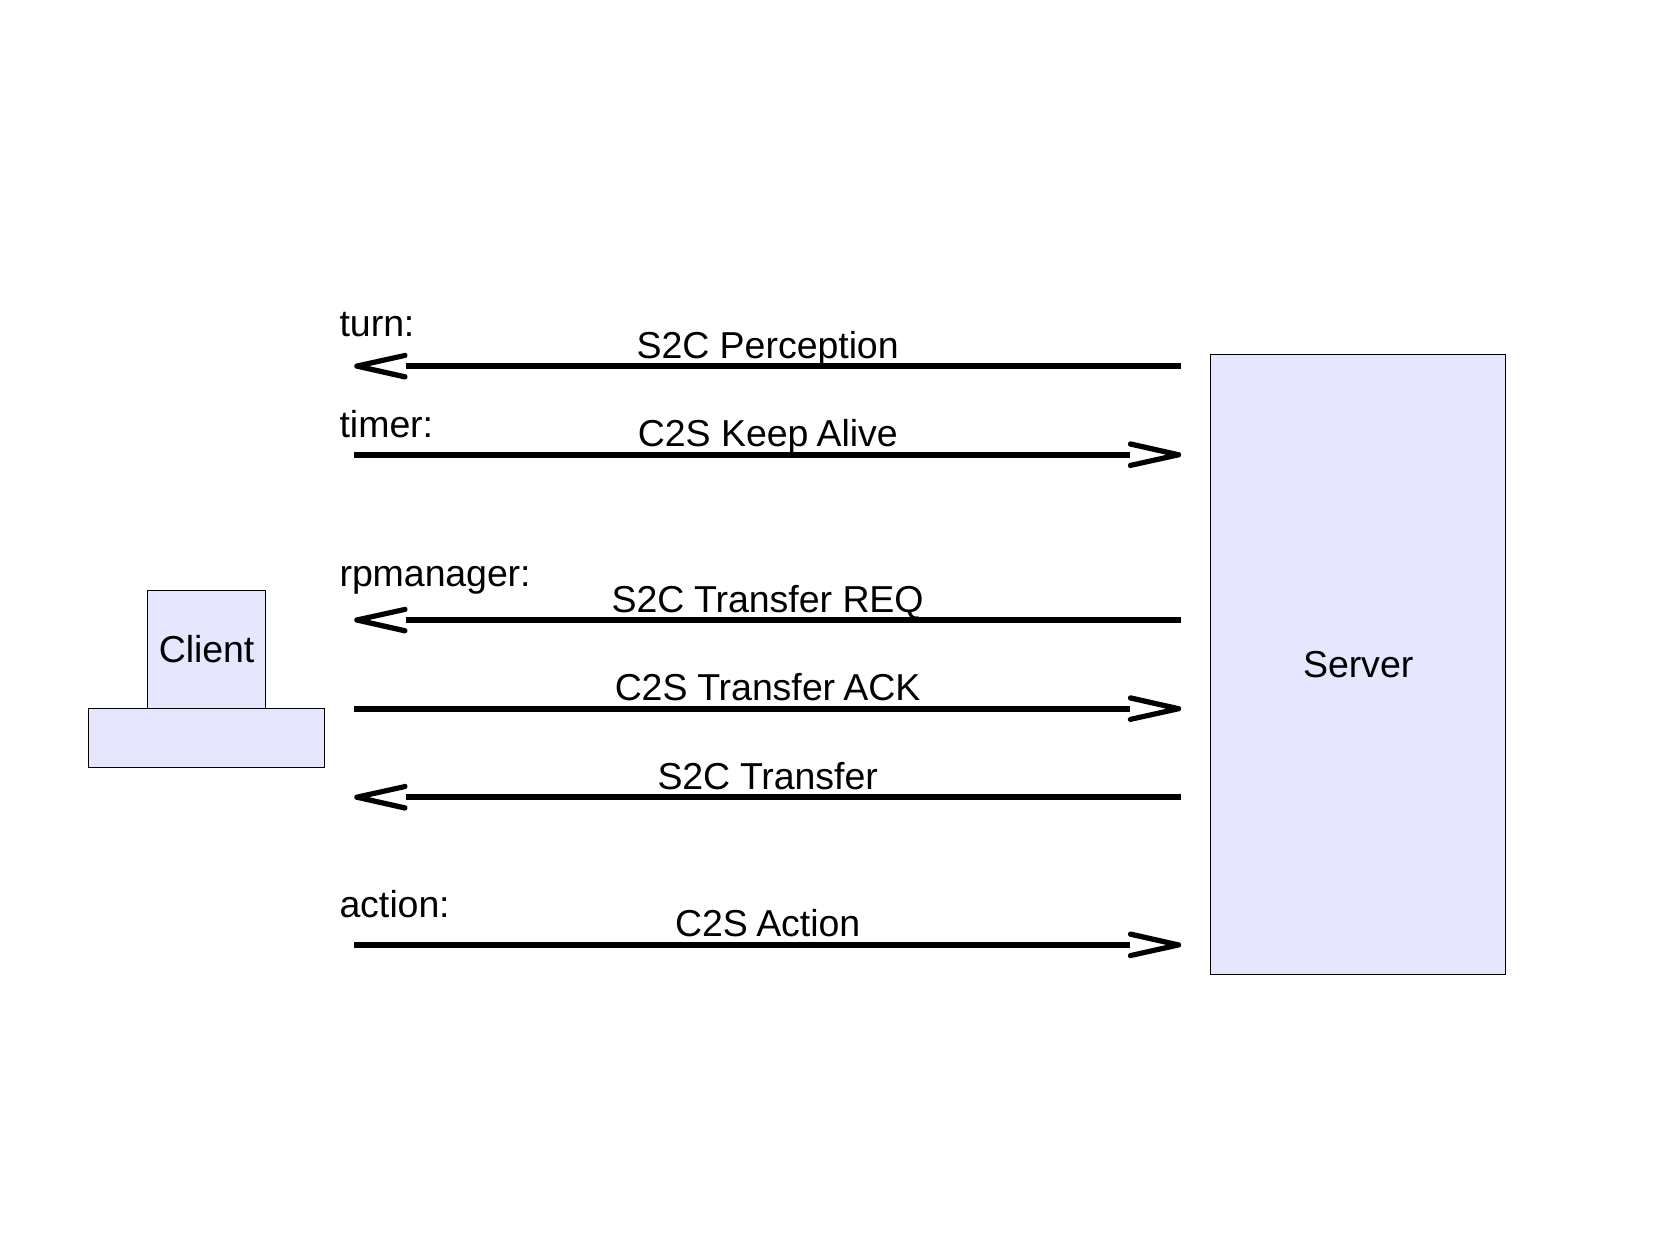

turn:
Server
S2C Perception
timer:
C2S Keep Alive
rpmanager:
Client
S2C Transfer REQ
C2S Transfer ACK
S2C Transfer
action:
C2S Action